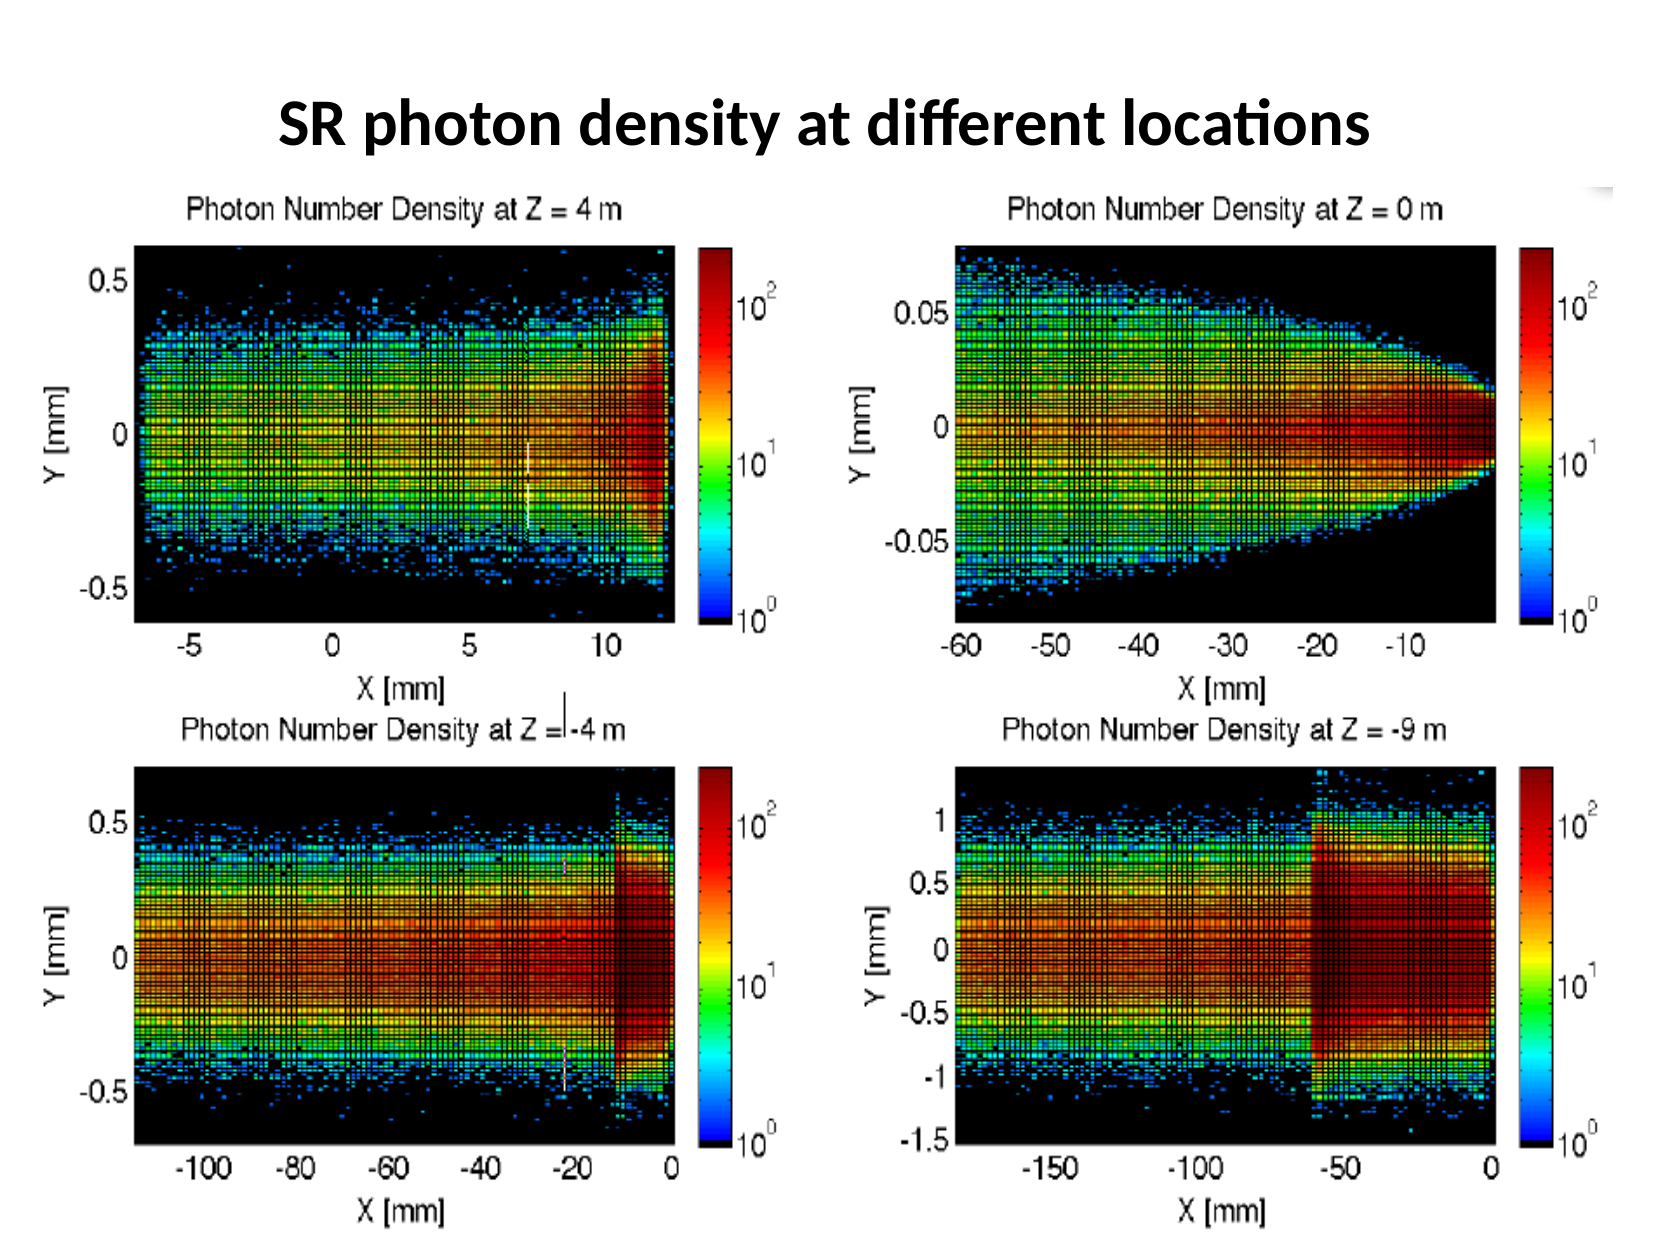

# SR photon density at different locations